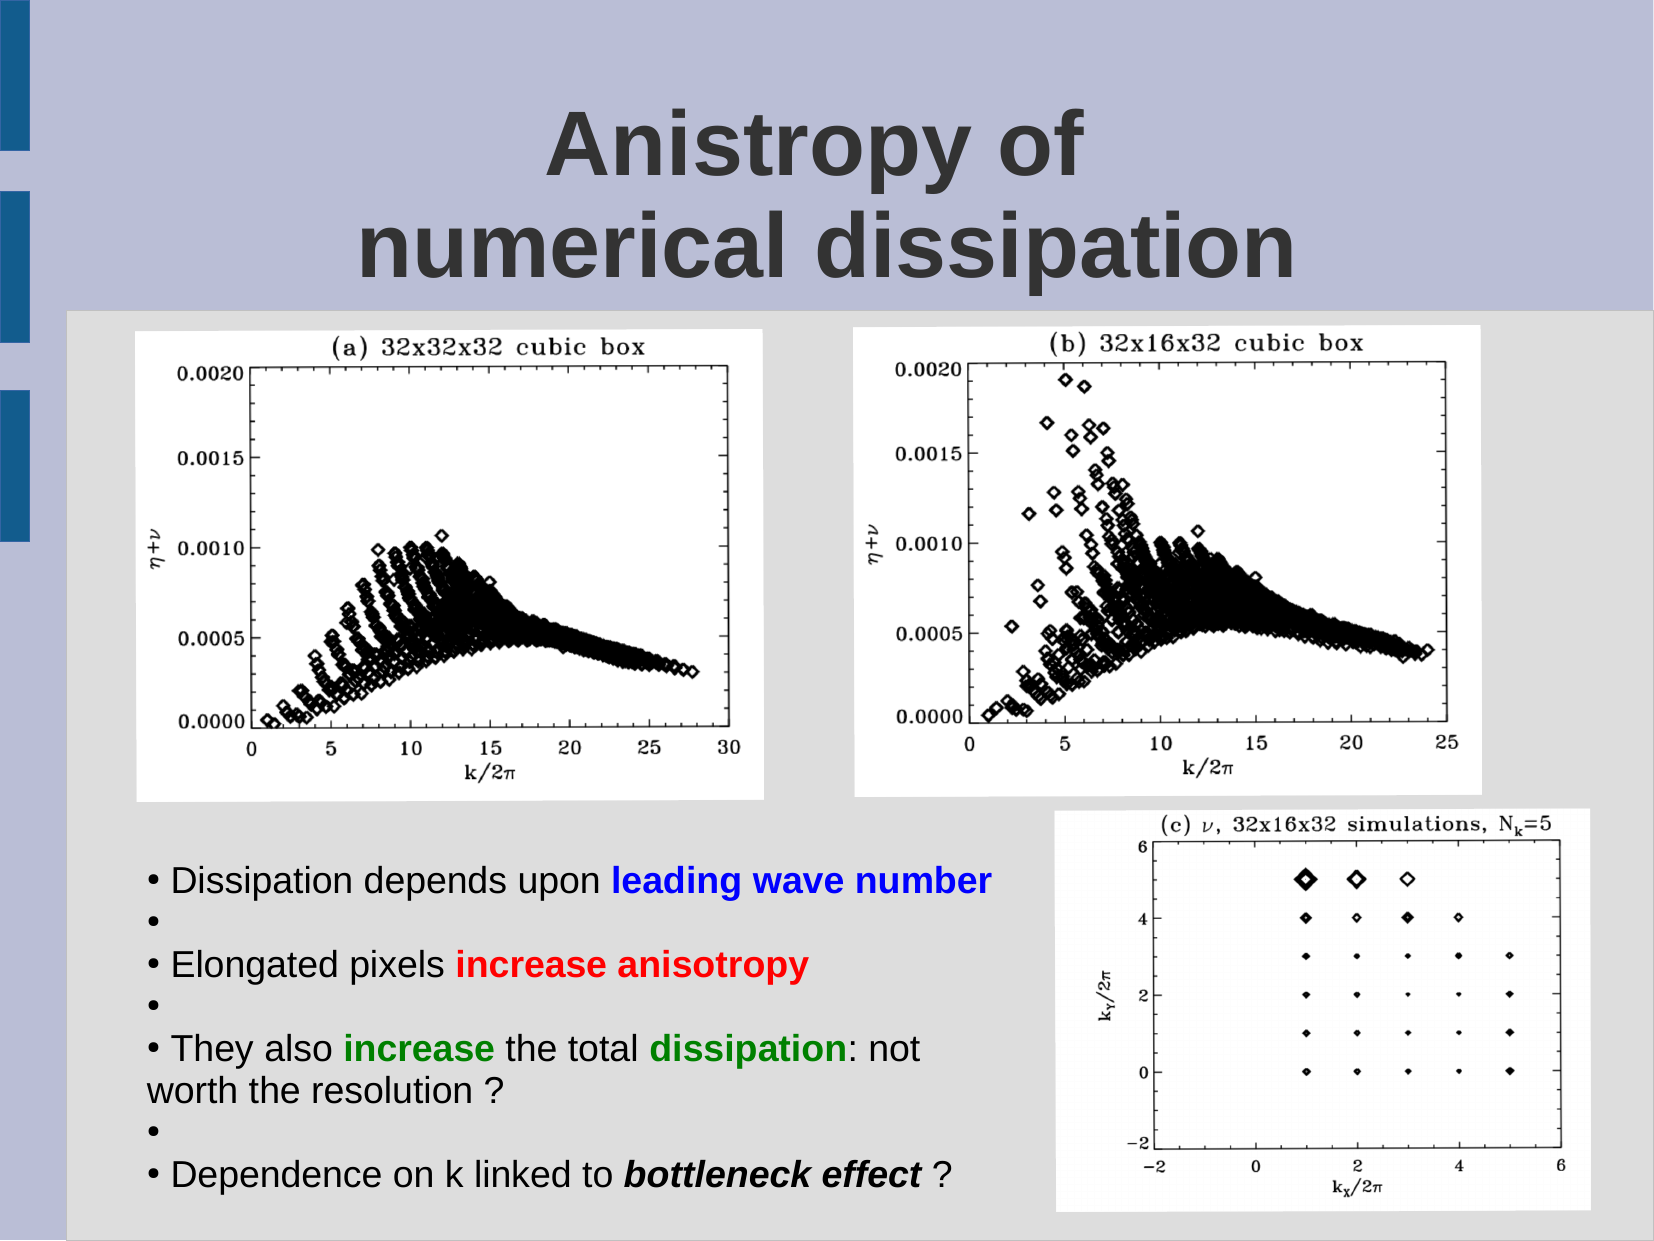

# Anistropy of numerical dissipation
 Dissipation depends upon leading wave number
 Elongated pixels increase anisotropy
 They also increase the total dissipation: not worth the resolution ?
 Dependence on k linked to bottleneck effect ?